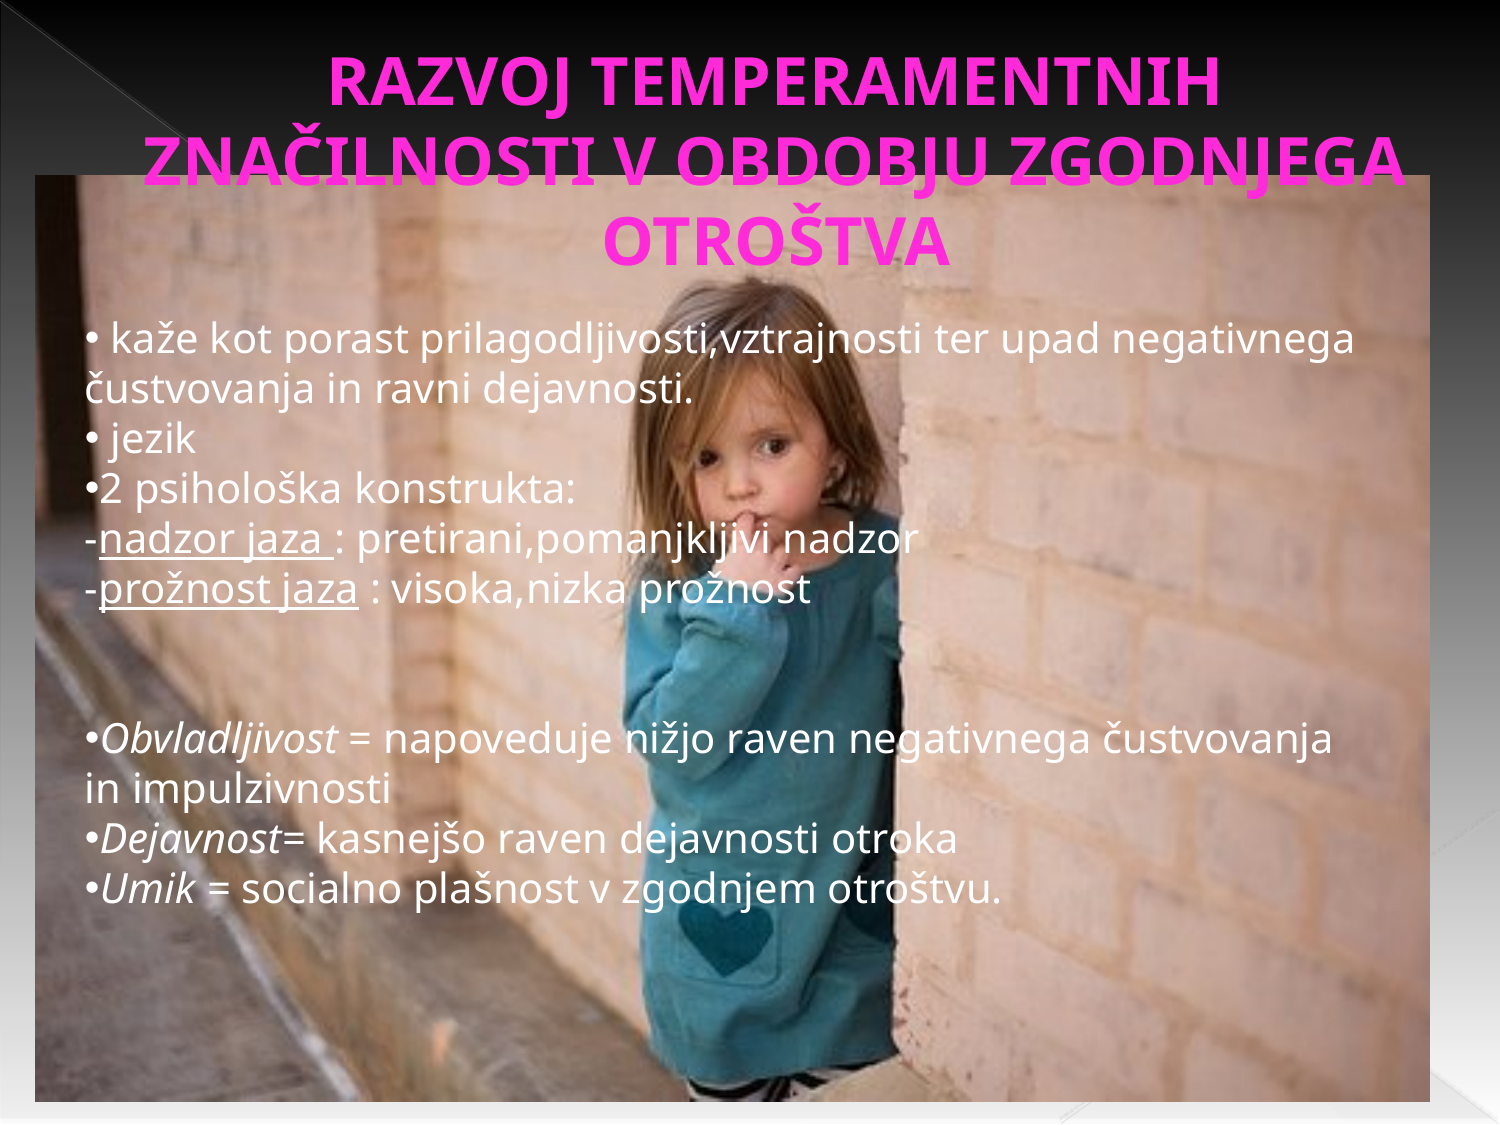

# RAZVOJ TEMPERAMENTNIH ZNAČILNOSTI V OBDOBJU ZGODNJEGA OTROŠTVA
 kaže kot porast prilagodljivosti,vztrajnosti ter upad negativnega čustvovanja in ravni dejavnosti.
 jezik
2 psihološka konstrukta:
-nadzor jaza : pretirani,pomanjkljivi nadzor
-prožnost jaza : visoka,nizka prožnost
Obvladljivost = napoveduje nižjo raven negativnega čustvovanja in impulzivnosti
Dejavnost= kasnejšo raven dejavnosti otroka
Umik = socialno plašnost v zgodnjem otroštvu.